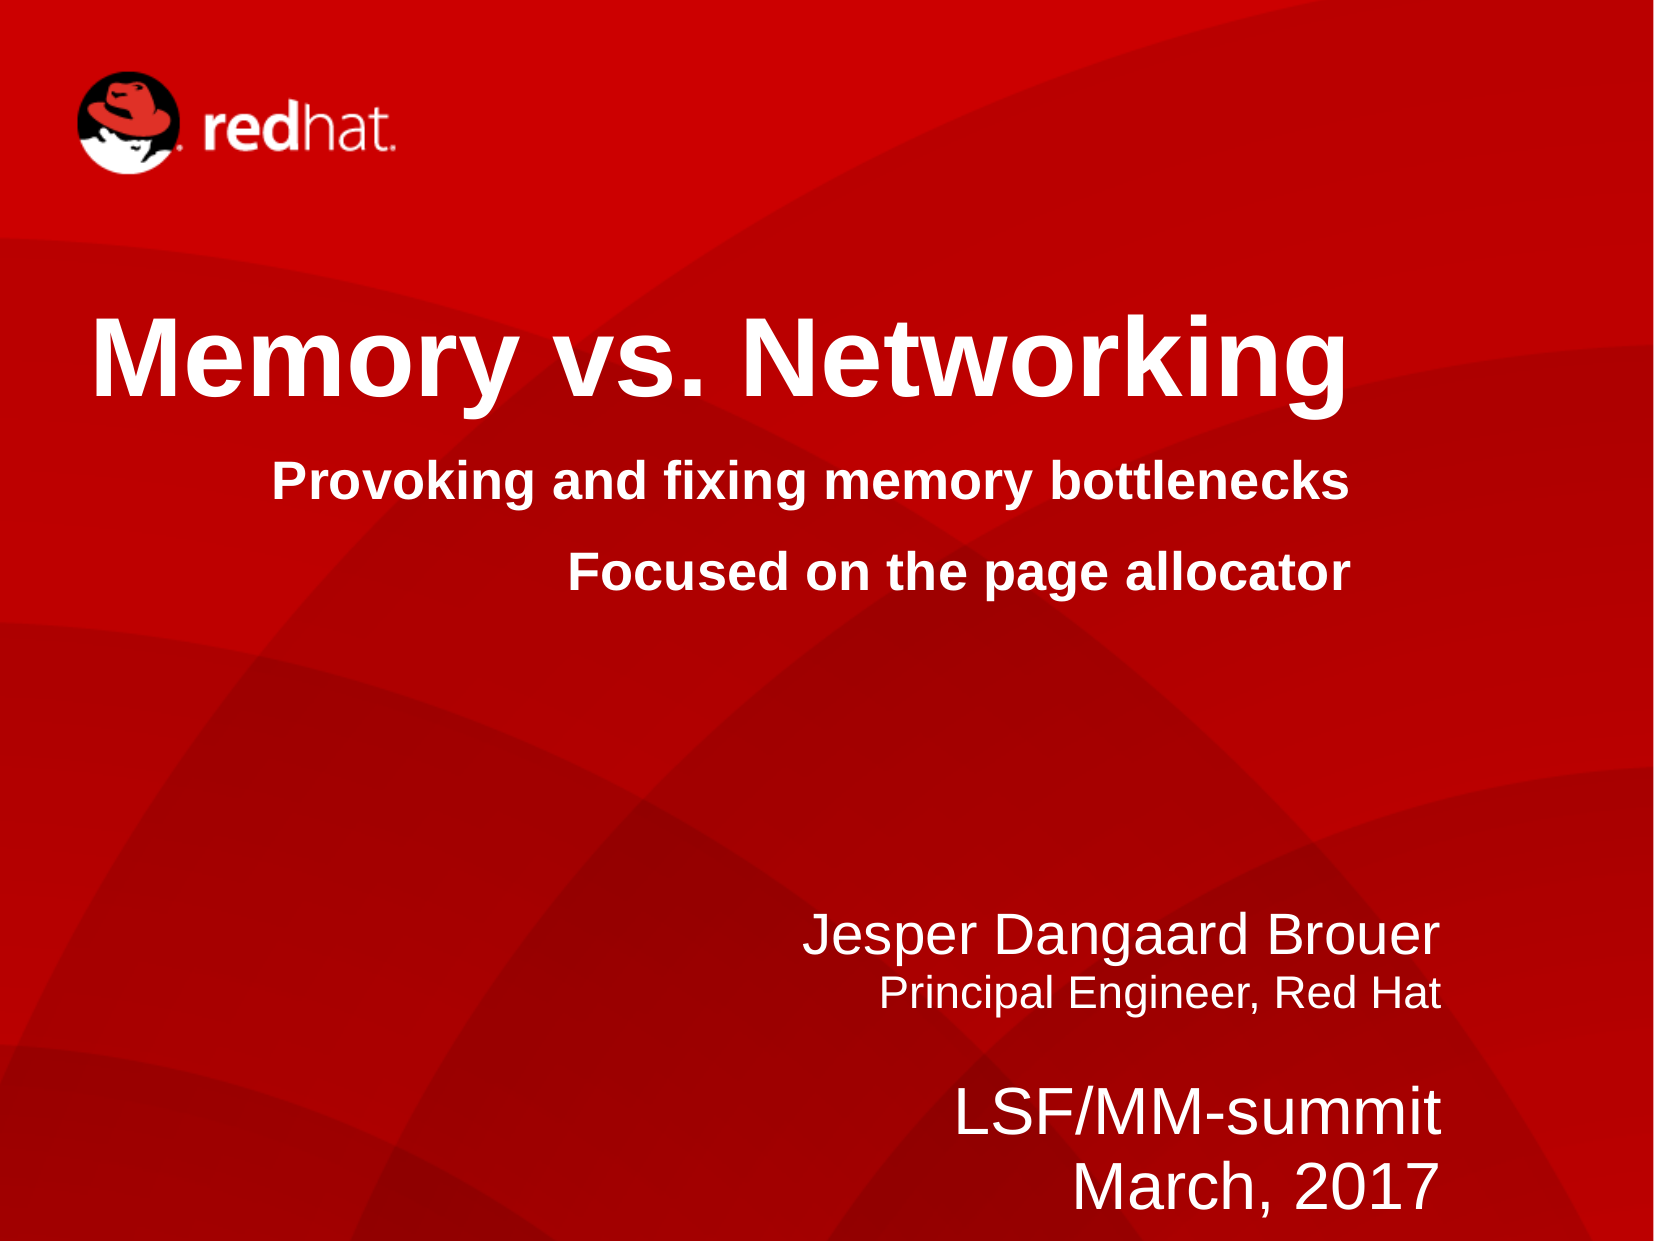

Memory vs. Networking
Provoking and fixing memory bottlenecks
Focused on the page allocator
Jesper Dangaard Brouer
Principal Engineer, Red Hat
LSF/MM-summit
March, 2017